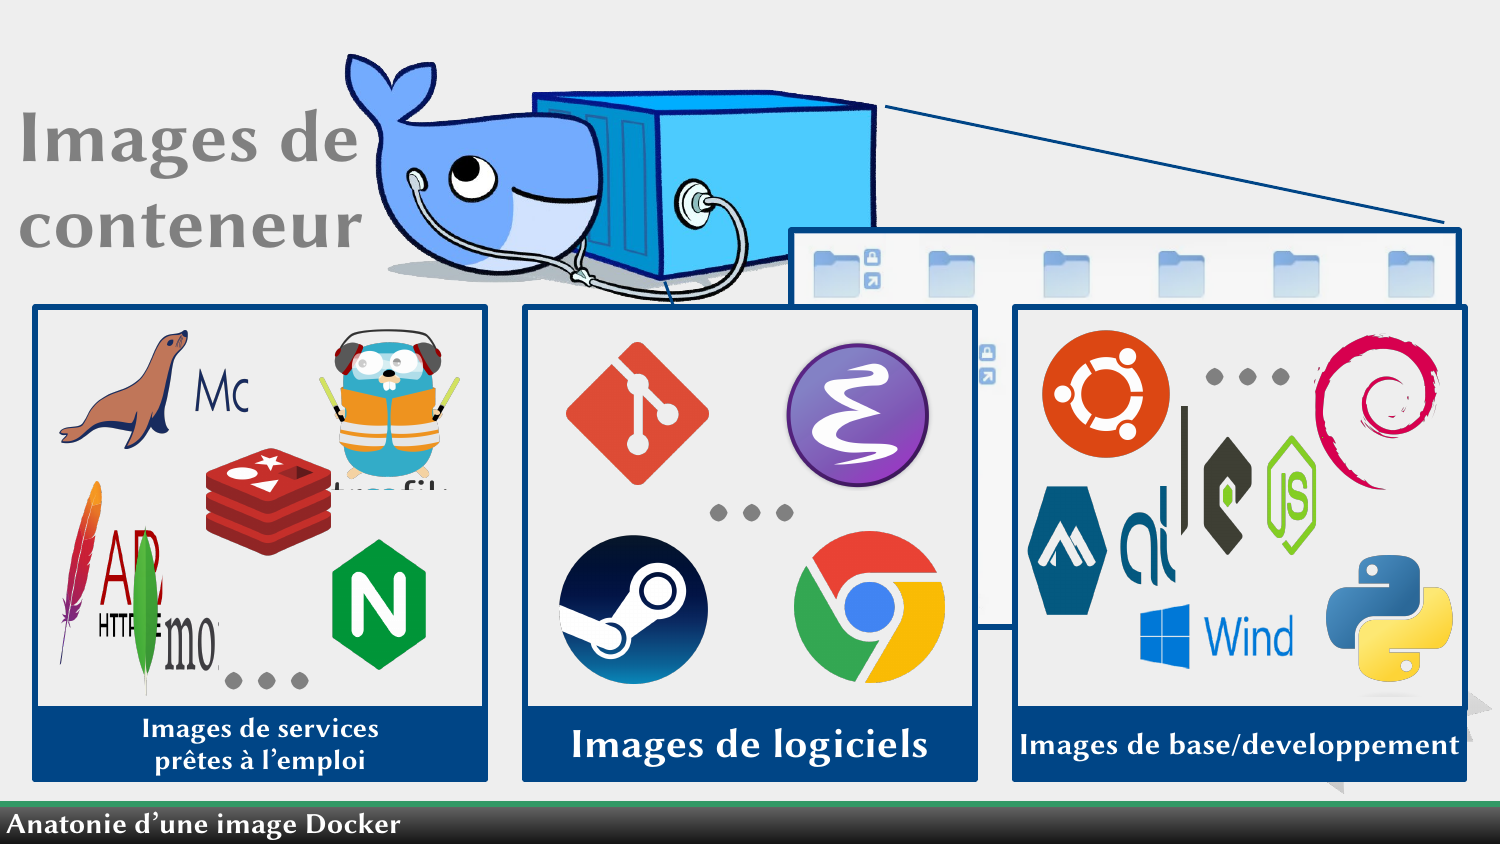

Images de conteneur
...
...
...
Images de services
prêtes à l’emploi
Images de logiciels
Images de base/developpement
# Anatonie d’une image Docker